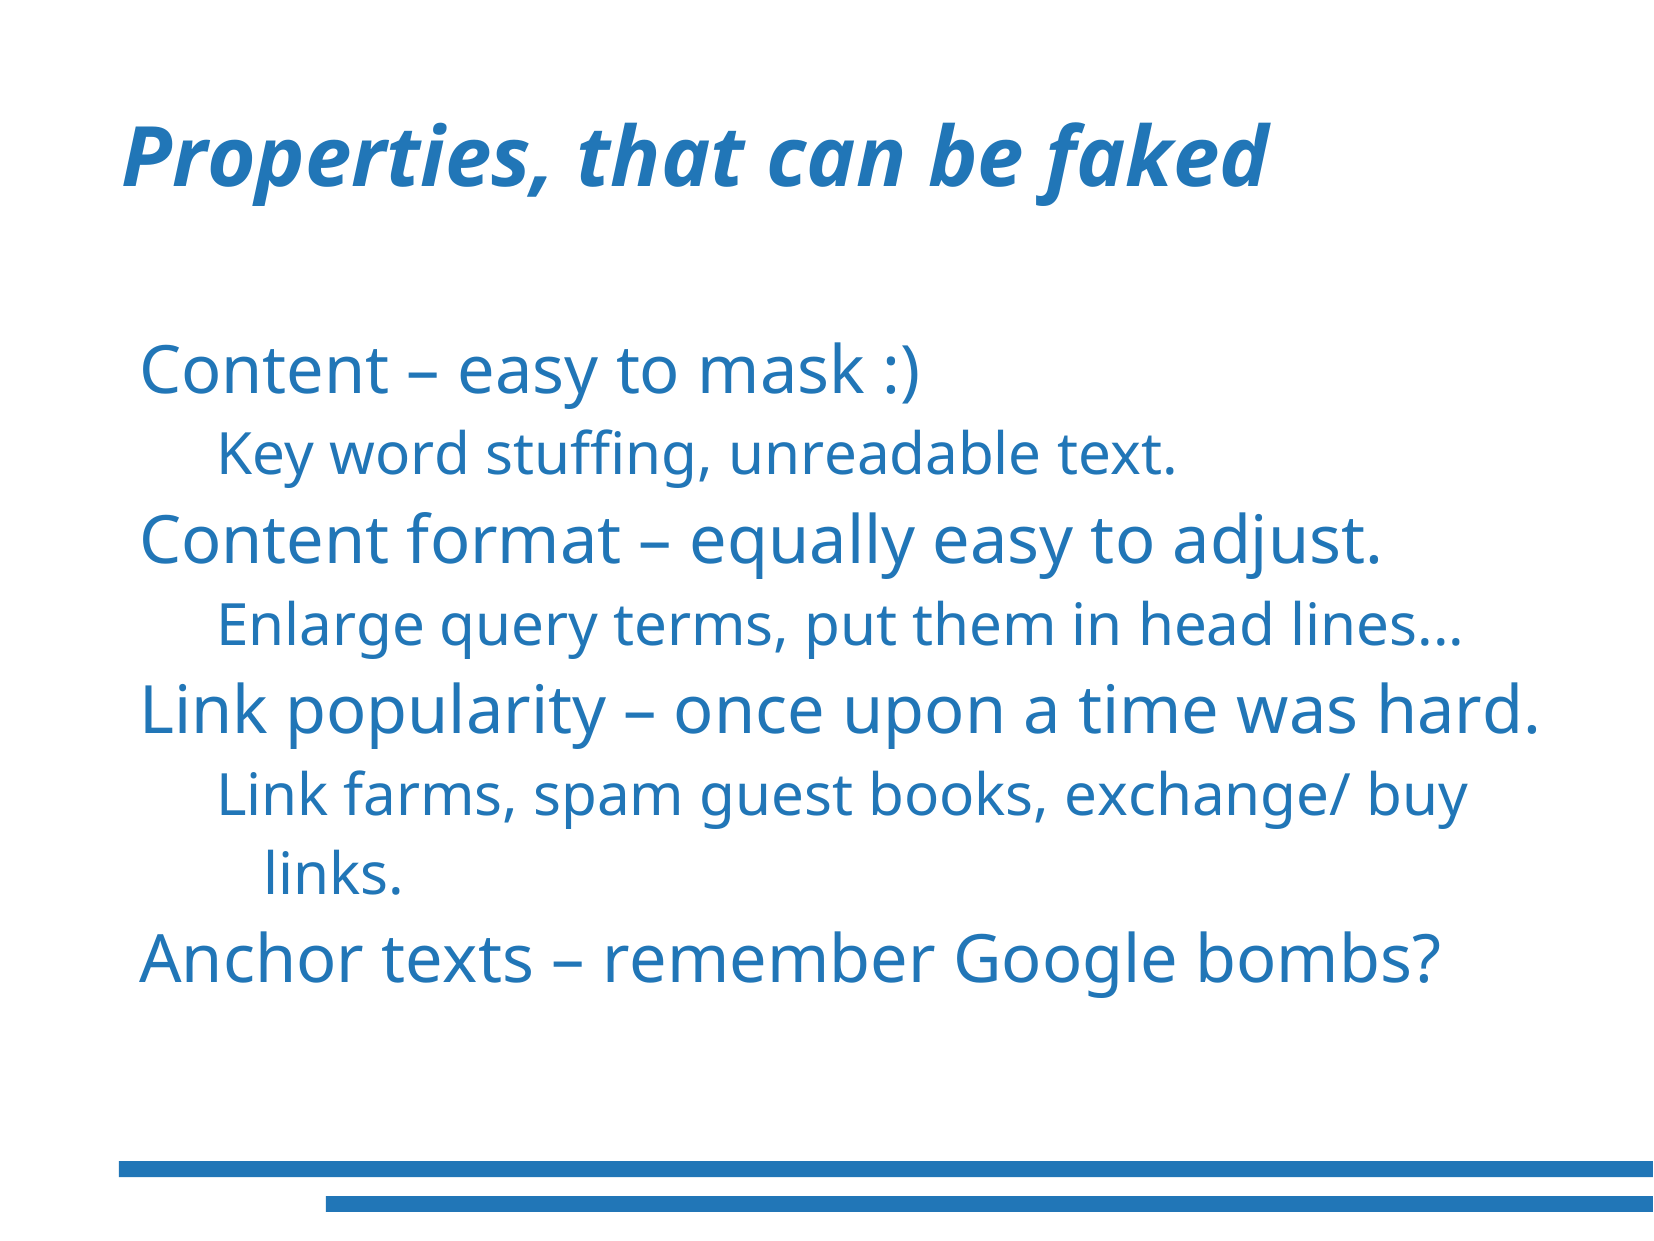

# Properties, that can be faked
Content – easy to mask :)
Key word stuffing, unreadable text.
Content format – equally easy to adjust.
Enlarge query terms, put them in head lines...
Link popularity – once upon a time was hard.
Link farms, spam guest books, exchange/ buy links.
Anchor texts – remember Google bombs?